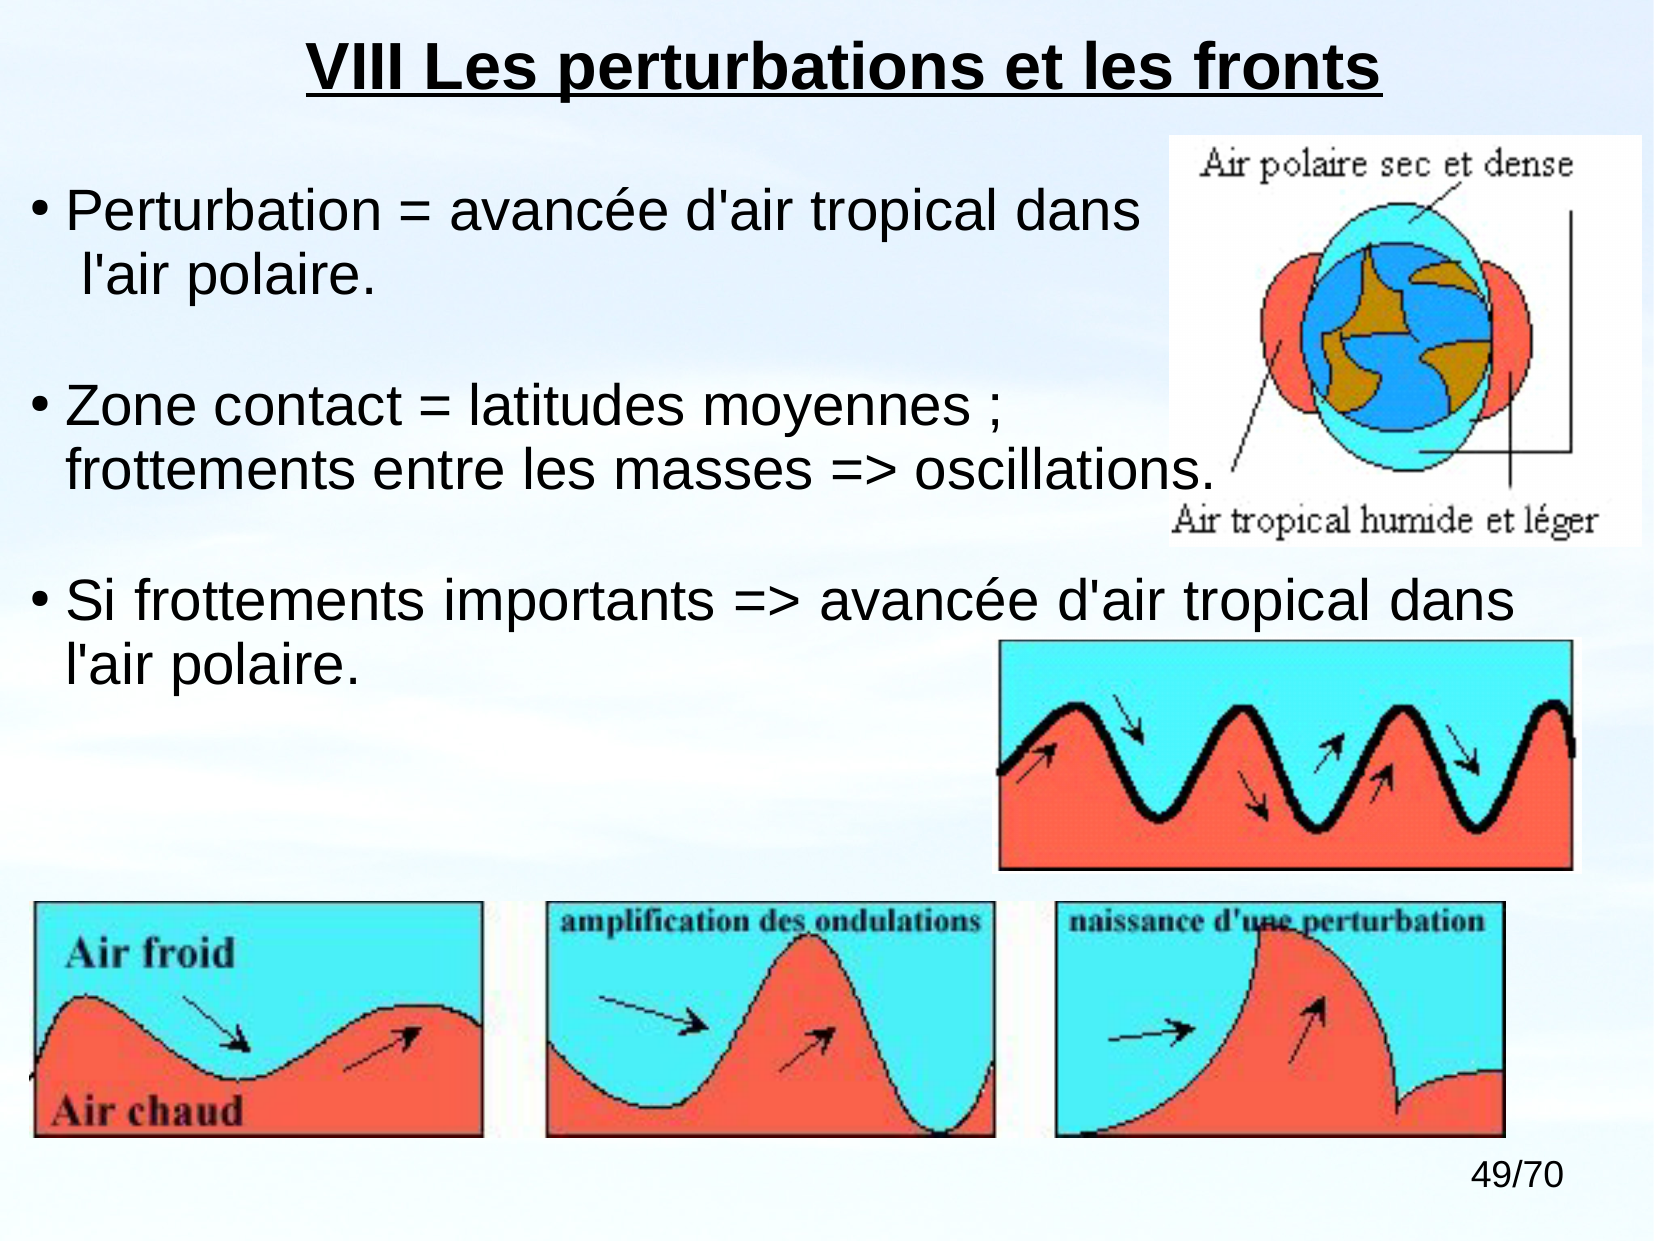

# VIII Les perturbations et les fronts
Perturbation = avancée d'air tropical dans
 l'air polaire.
Zone contact = latitudes moyennes ;
frottements entre les masses => oscillations.
Si frottements importants => avancée d'air tropical dans l'air polaire.